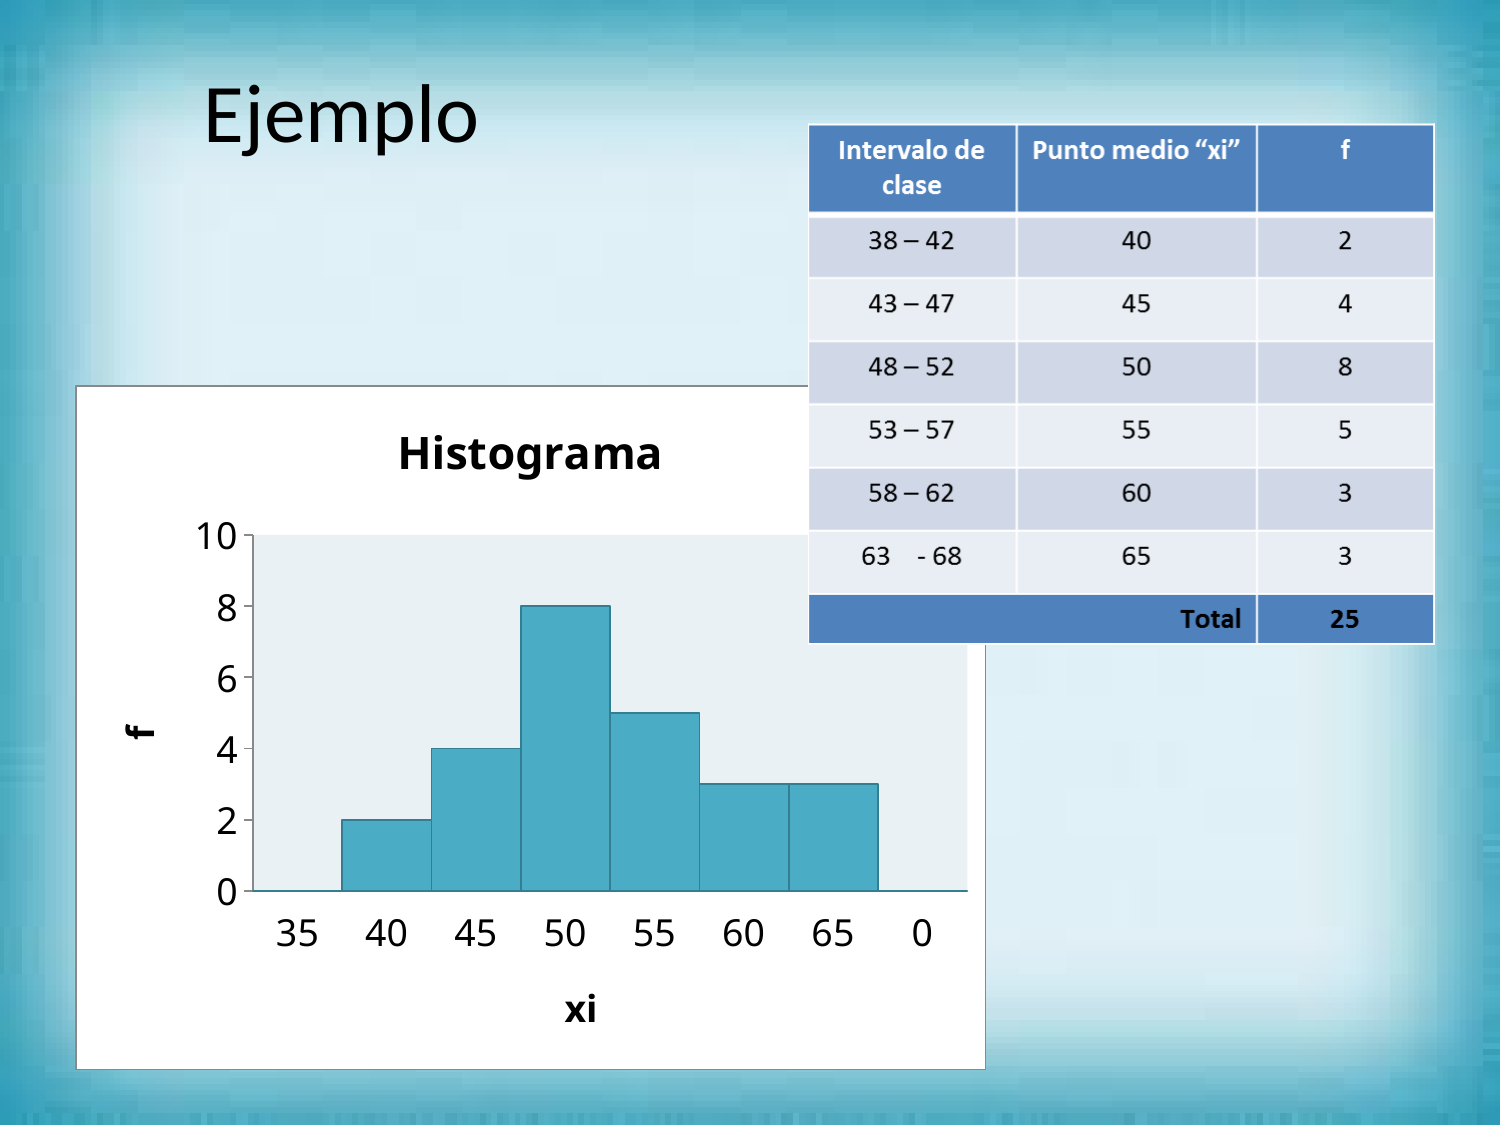

# Ejemplo
### Chart: Histograma
| Category | Series1 |
|---|---|
| 35 | 0.0 |
| 40 | 2.0 |
| 45 | 4.0 |
| 50 | 8.0 |
| 55 | 5.0 |
| 60 | 3.0 |
| 65 | 3.0 |
| 0 | 0.0 |